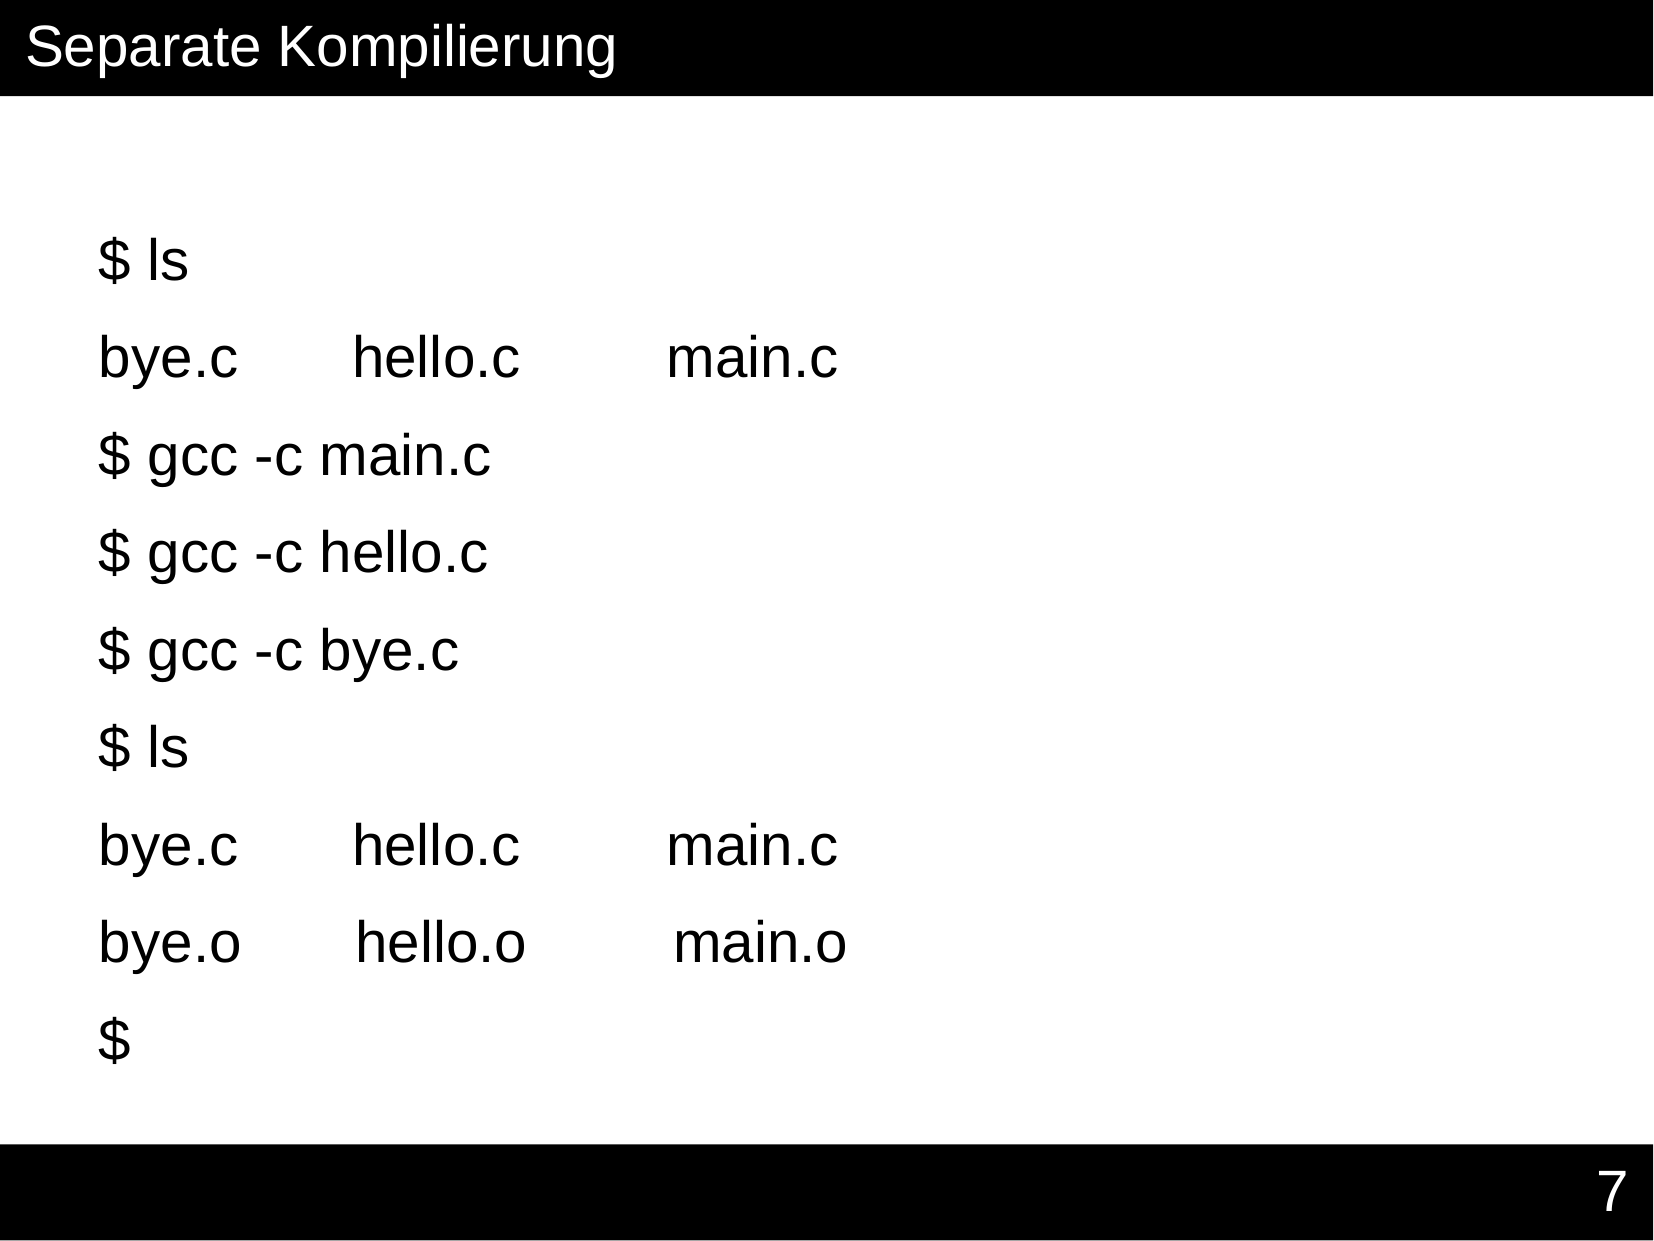

Separate Kompilierung
$ ls
bye.c hello.c main.c
$ gcc -c main.c
$ gcc -c hello.c
$ gcc -c bye.c
$ ls
bye.c hello.c main.c
bye.o hello.o main.o
$
7